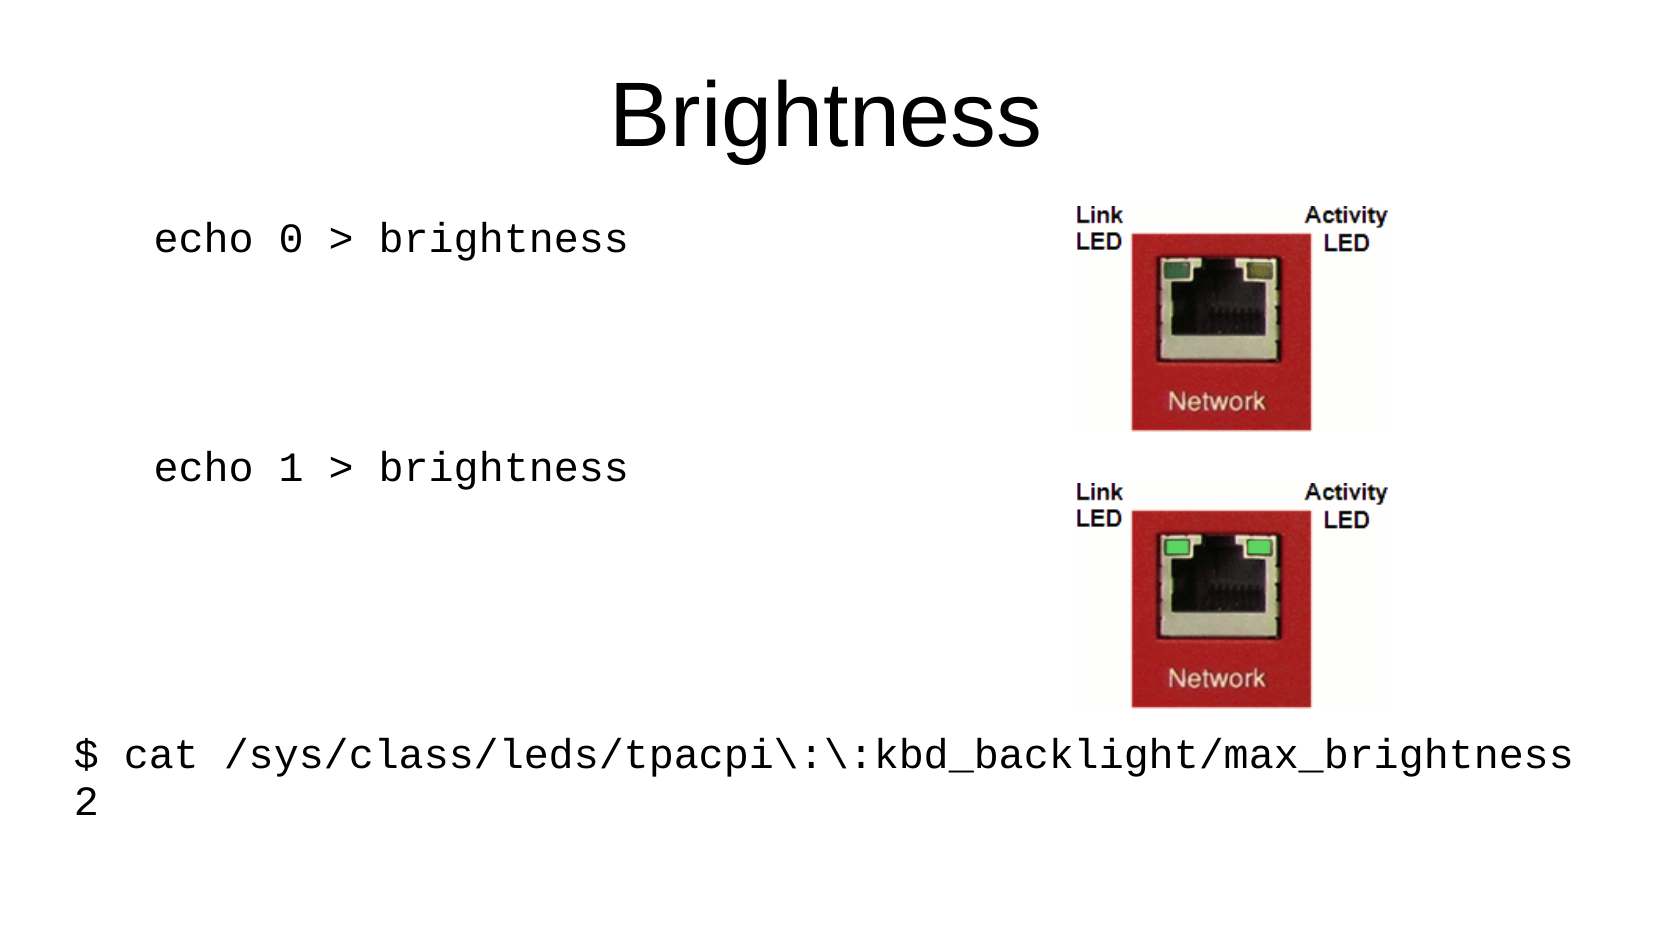

# Brightness
echo 0 > brightness
echo 1 > brightness
$ cat /sys/class/leds/tpacpi\:\:kbd_backlight/max_brightness
2